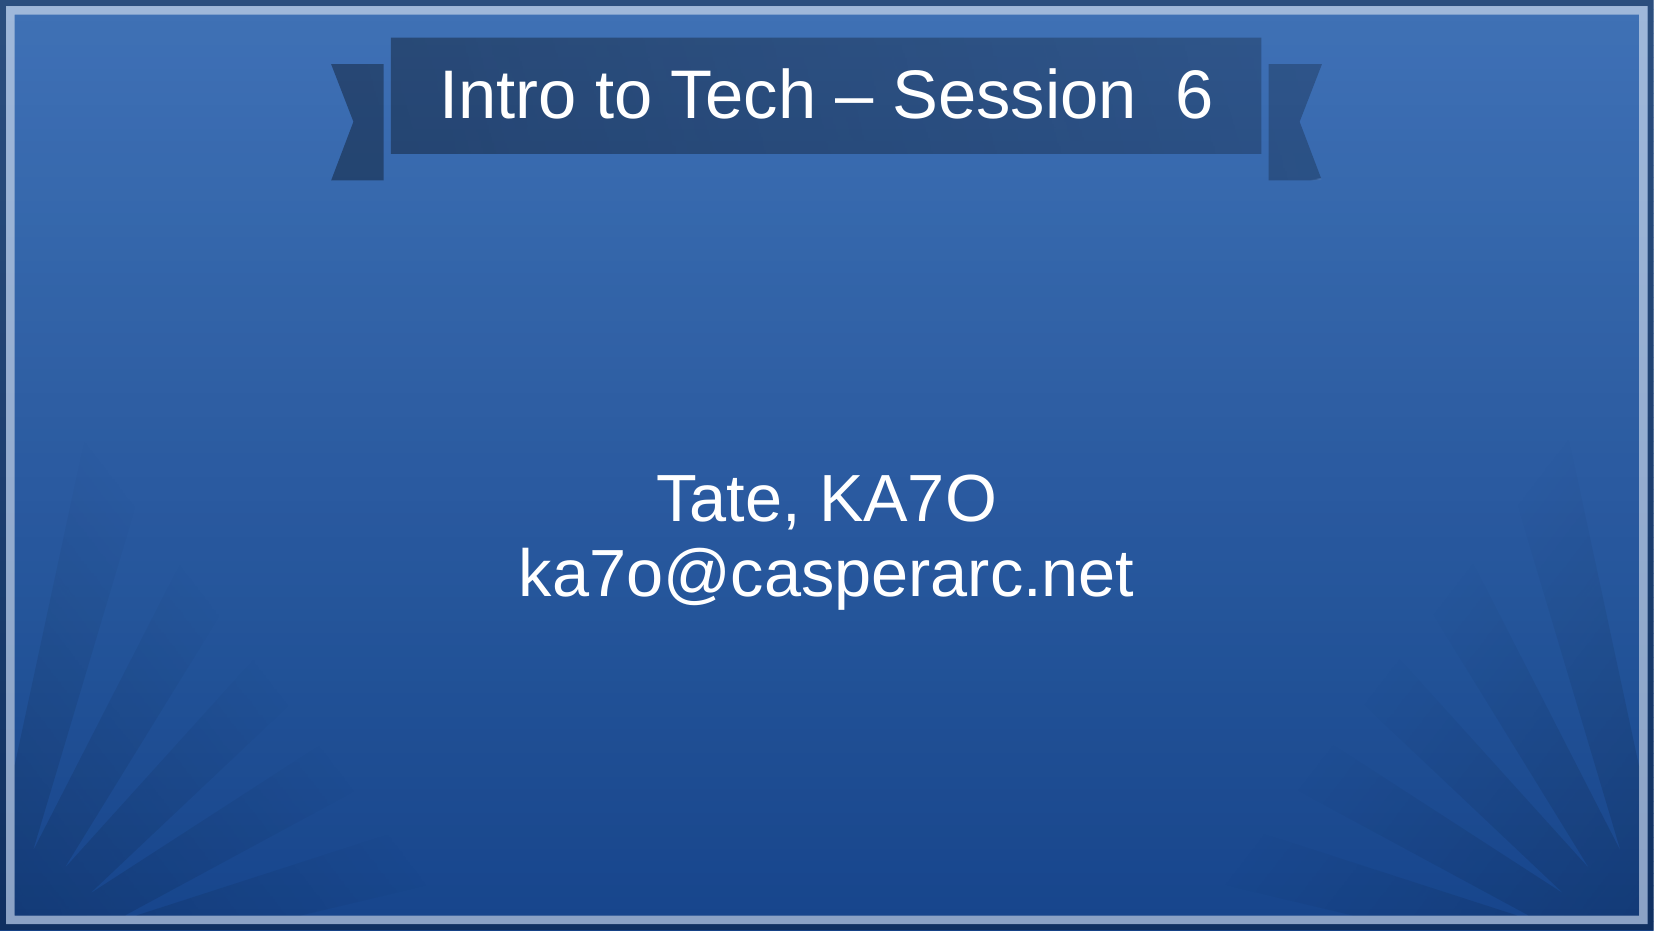

# Intro to Tech – Session 6
Tate, KA7O
ka7o@casperarc.net